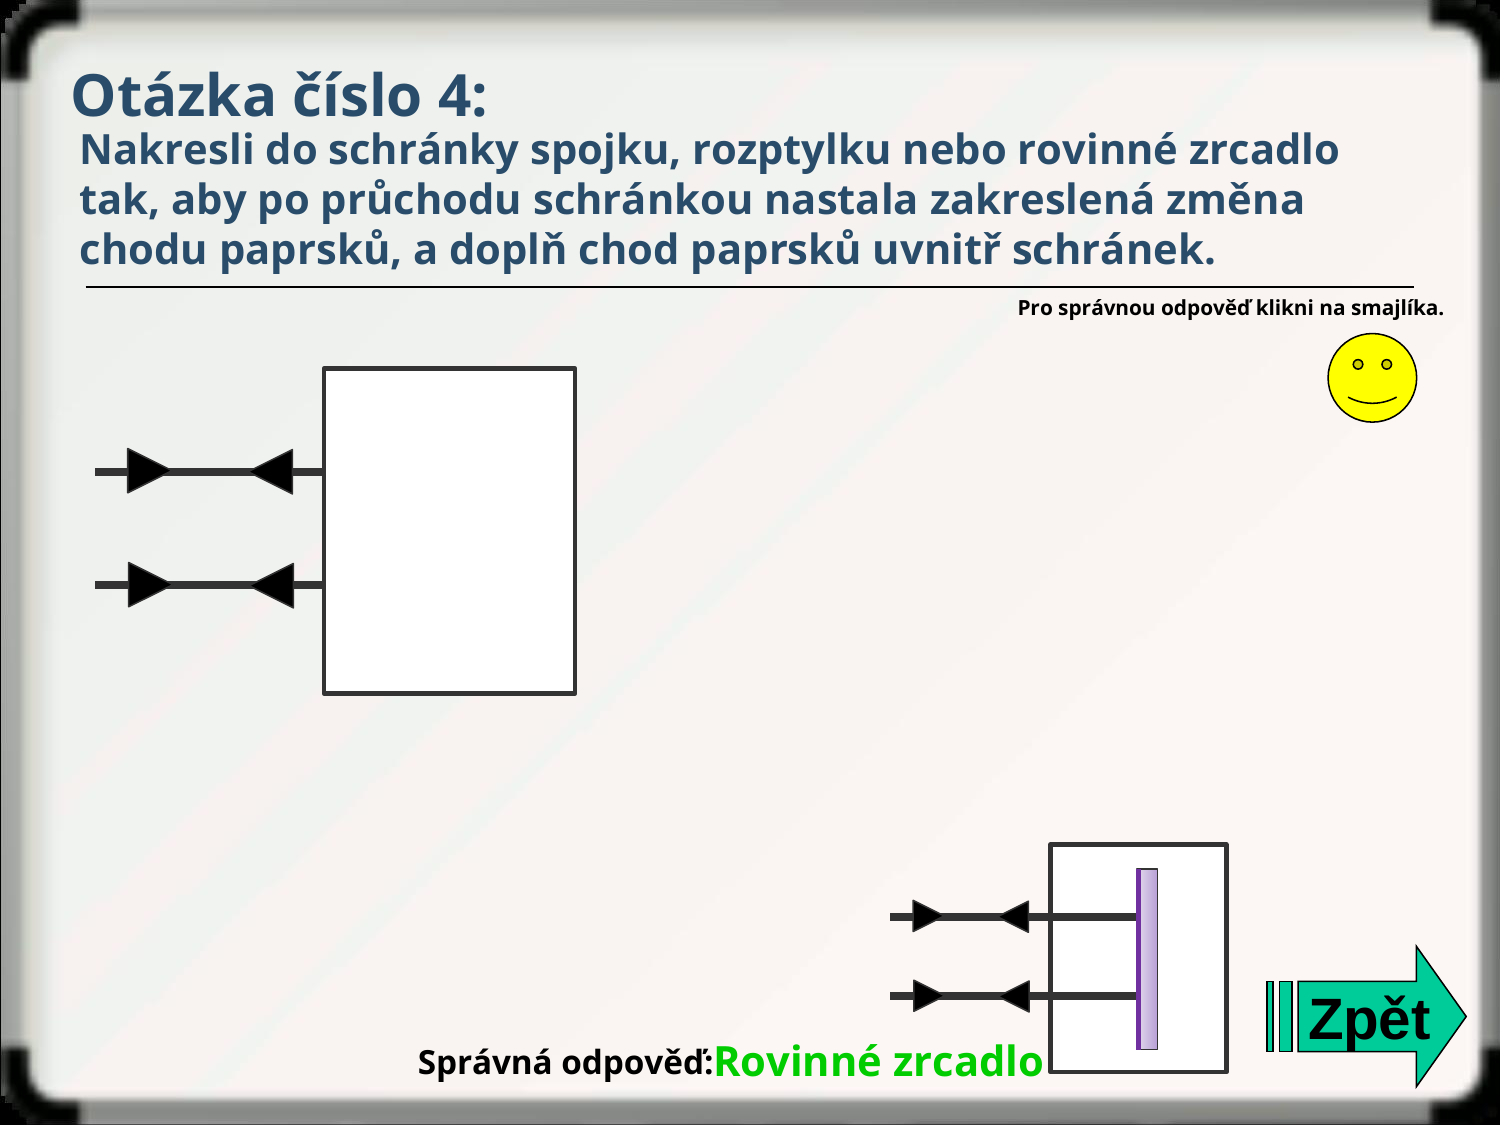

Otázka číslo 4:
Nakresli do schránky spojku, rozptylku nebo rovinné zrcadlo tak, aby po průchodu schránkou nastala zakreslená změna chodu paprsků, a doplň chod paprsků uvnitř schránek.
Pro správnou odpověď klikni na smajlíka.
Rovinné zrcadlo
Zpět
Správná odpověď: